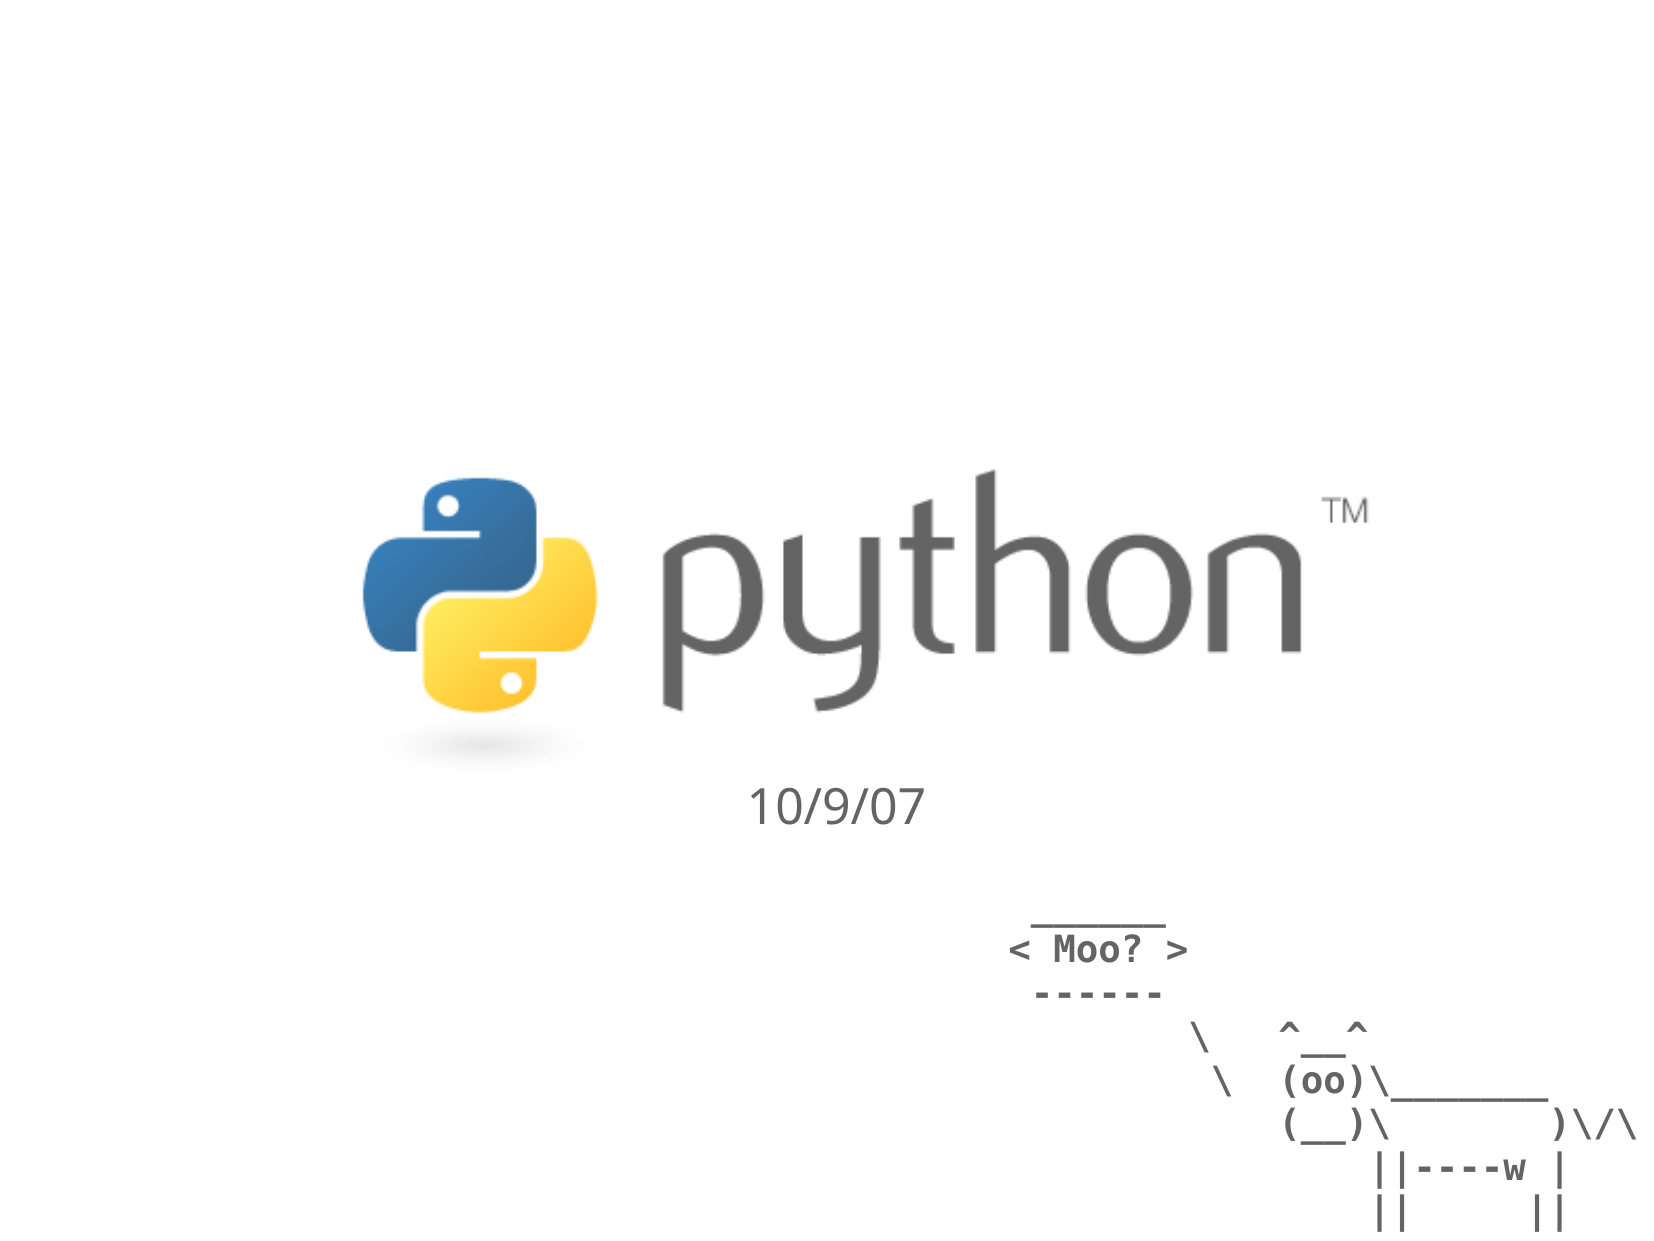

10/9/07
 ______
< Moo? >
 ------
 \ ^__^
 \ (oo)\_______
 (__)\ )\/\
 ||----w |
 || ||